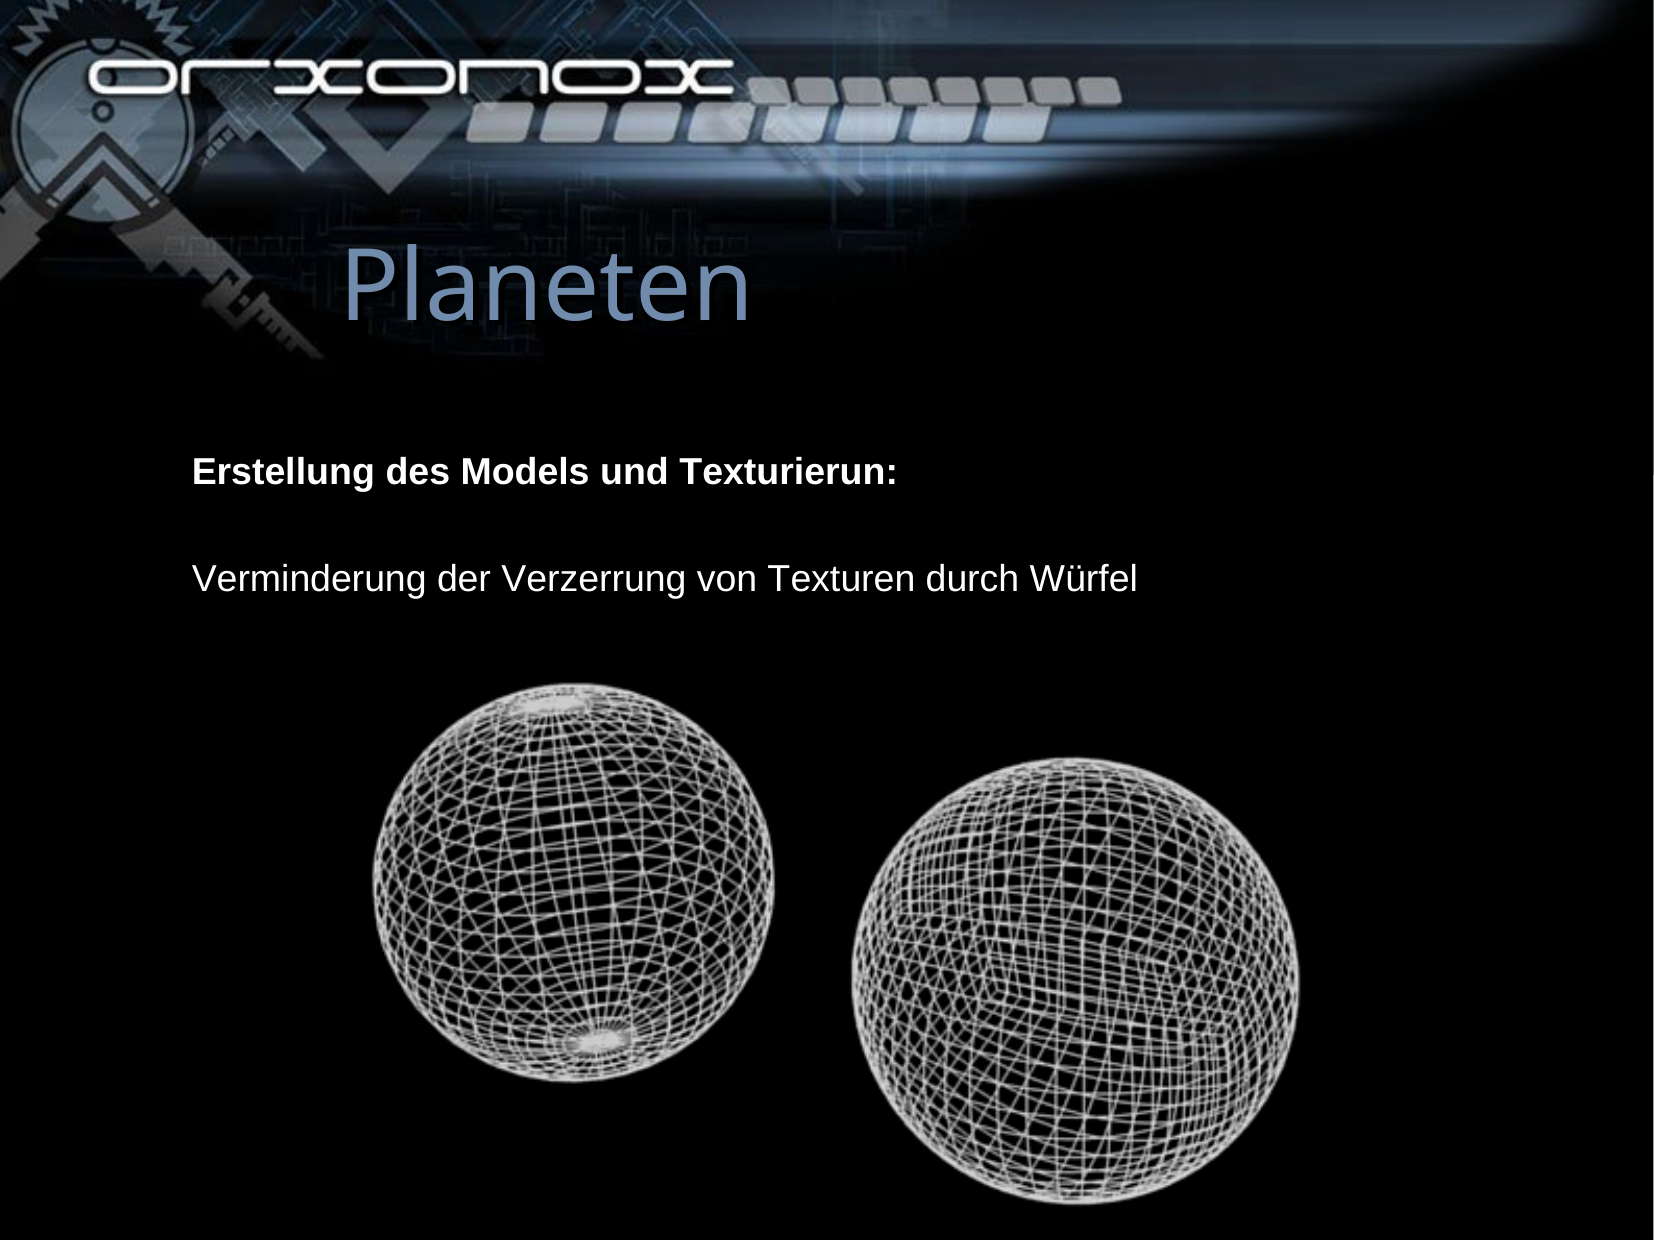

Planeten
Erstellung des Models und Texturierun:
Verminderung der Verzerrung von Texturen durch Würfel